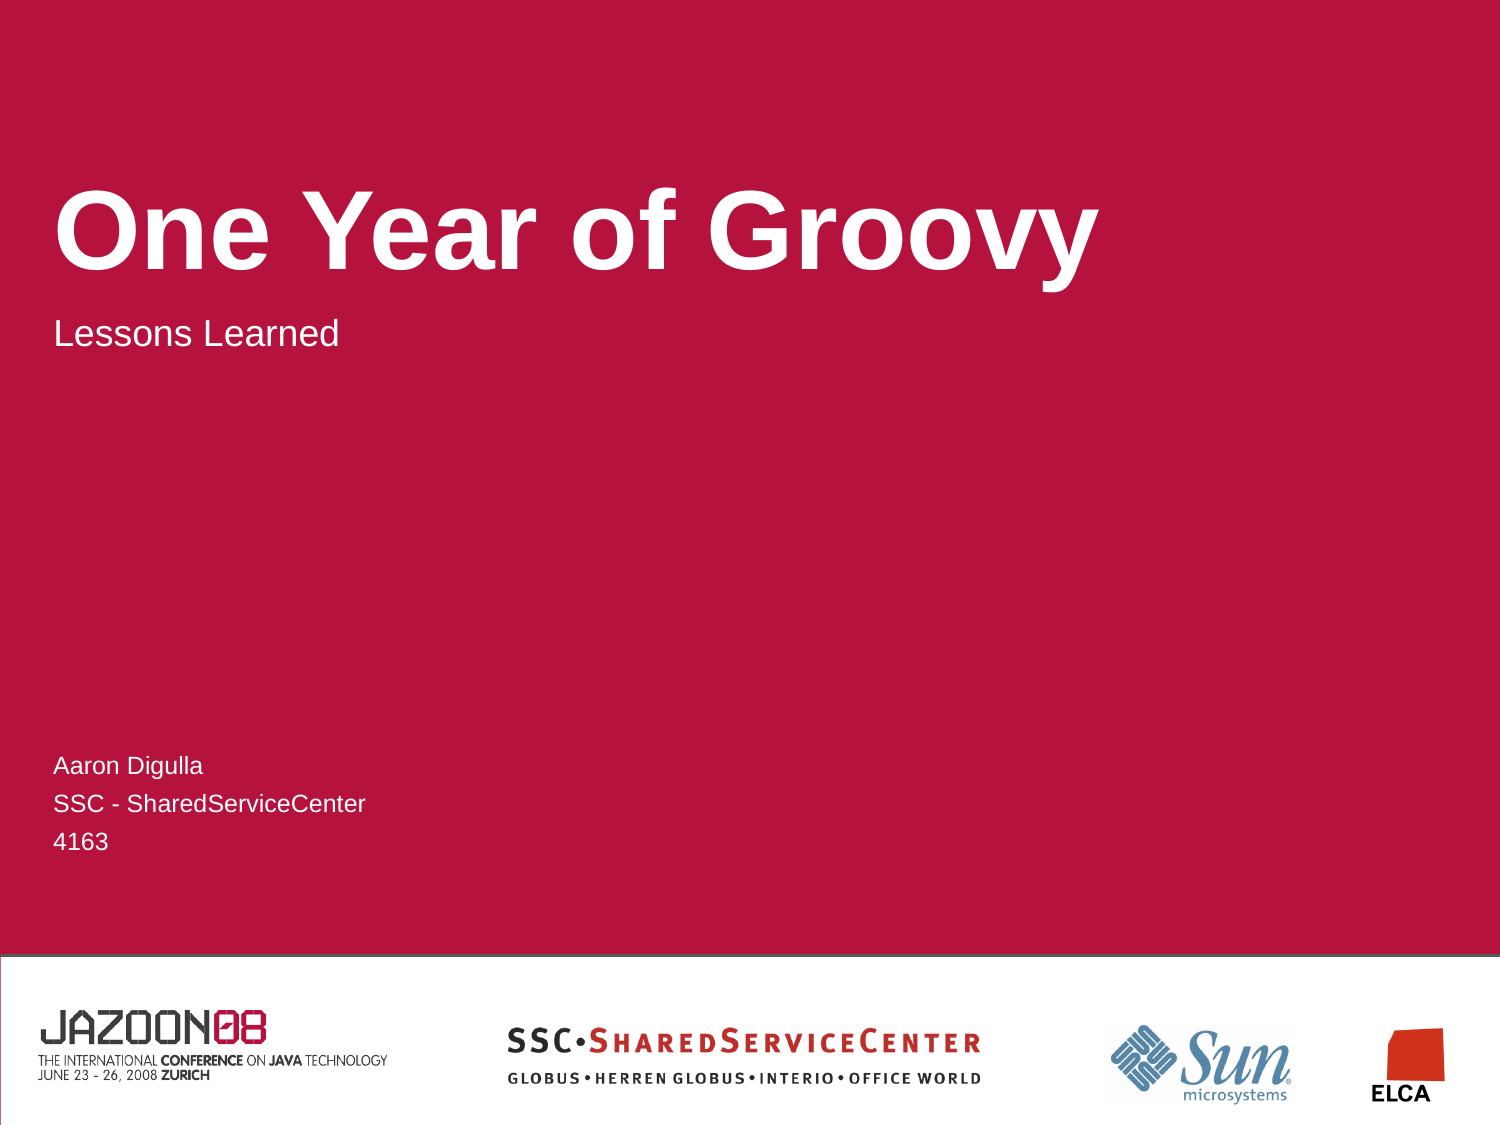

# One Year of Groovy
Lessons Learned
Aaron Digulla
SSC - SharedServiceCenter
4163